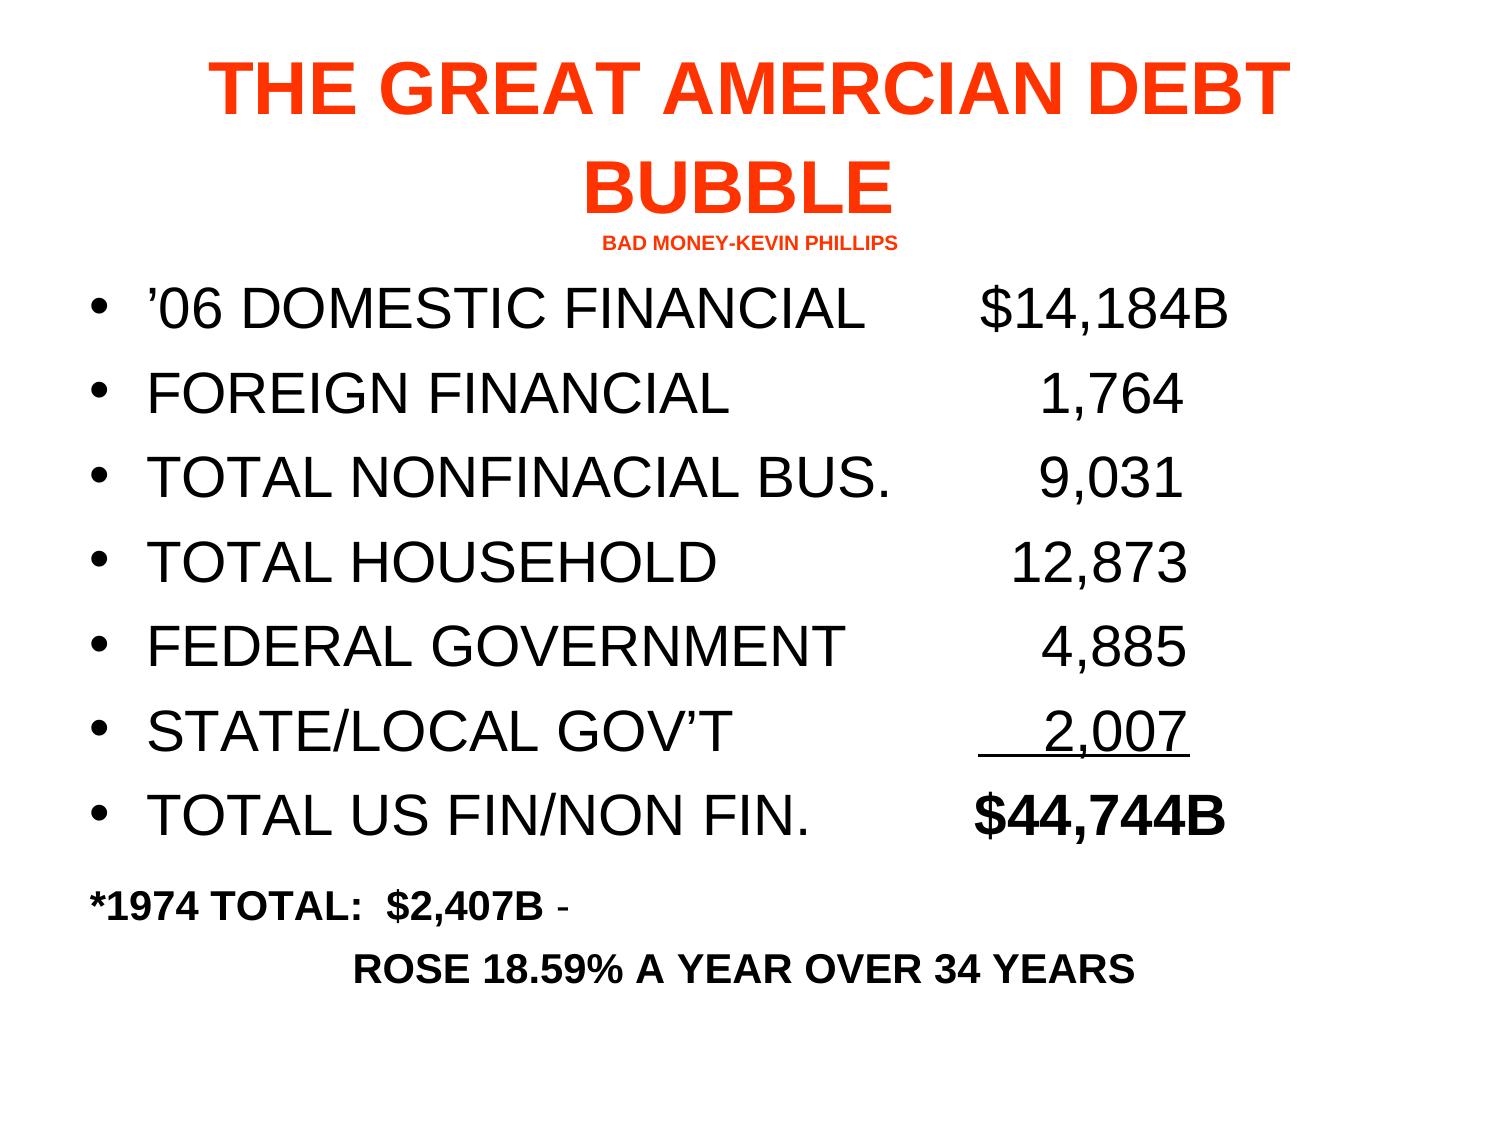

# THE GREAT AMERCIAN DEBT BUBBLE BAD MONEY-KEVIN PHILLIPS
’06 DOMESTIC FINANCIAL $14,184B
FOREIGN FINANCIAL 1,764
TOTAL NONFINACIAL BUS. 9,031
TOTAL HOUSEHOLD 12,873
FEDERAL GOVERNMENT 4,885
STATE/LOCAL GOV’T 2,007
TOTAL US FIN/NON FIN. $44,744B
*1974 TOTAL: $2,407B -
ROSE 18.59% A YEAR OVER 34 YEARS